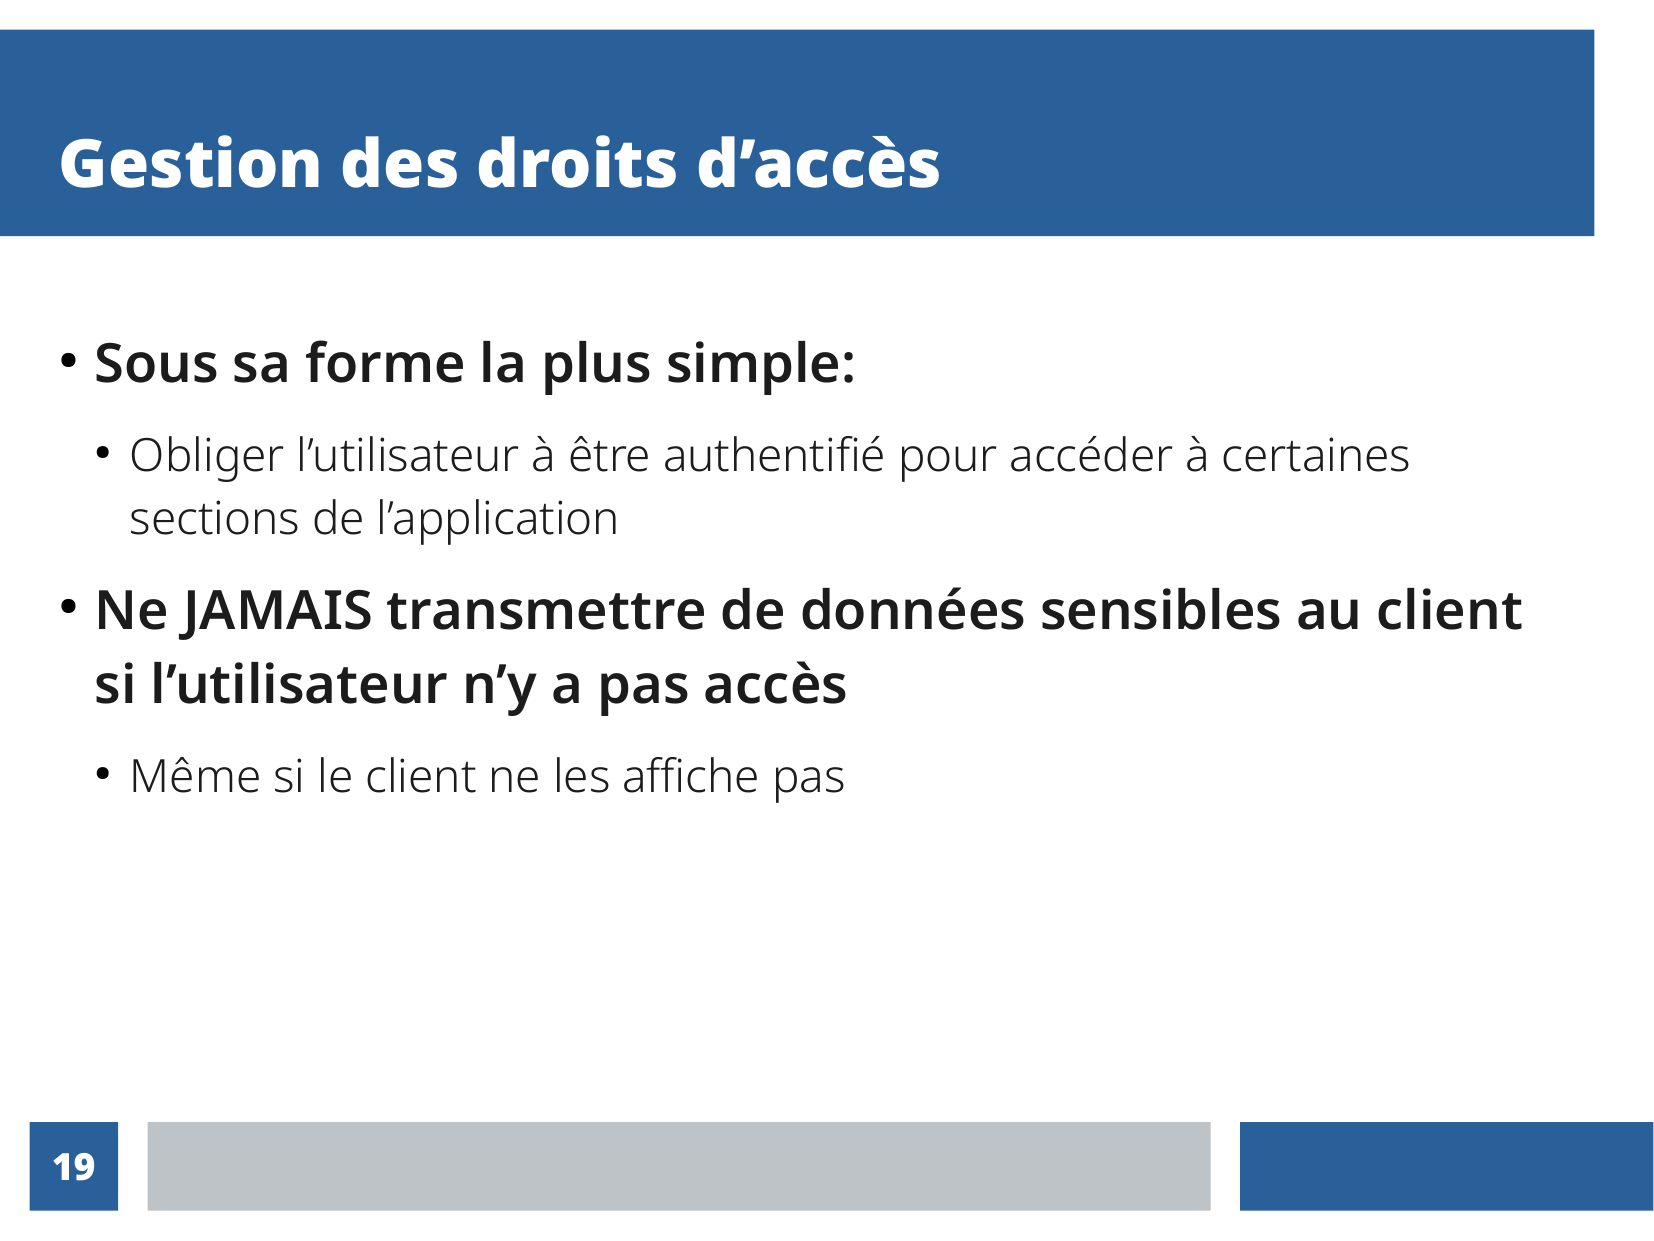

# Gestion des droits d’accès
Sous sa forme la plus simple:
Obliger l’utilisateur à être authentifié pour accéder à certaines sections de l’application
Ne JAMAIS transmettre de données sensibles au client si l’utilisateur n’y a pas accès
Même si le client ne les affiche pas
19